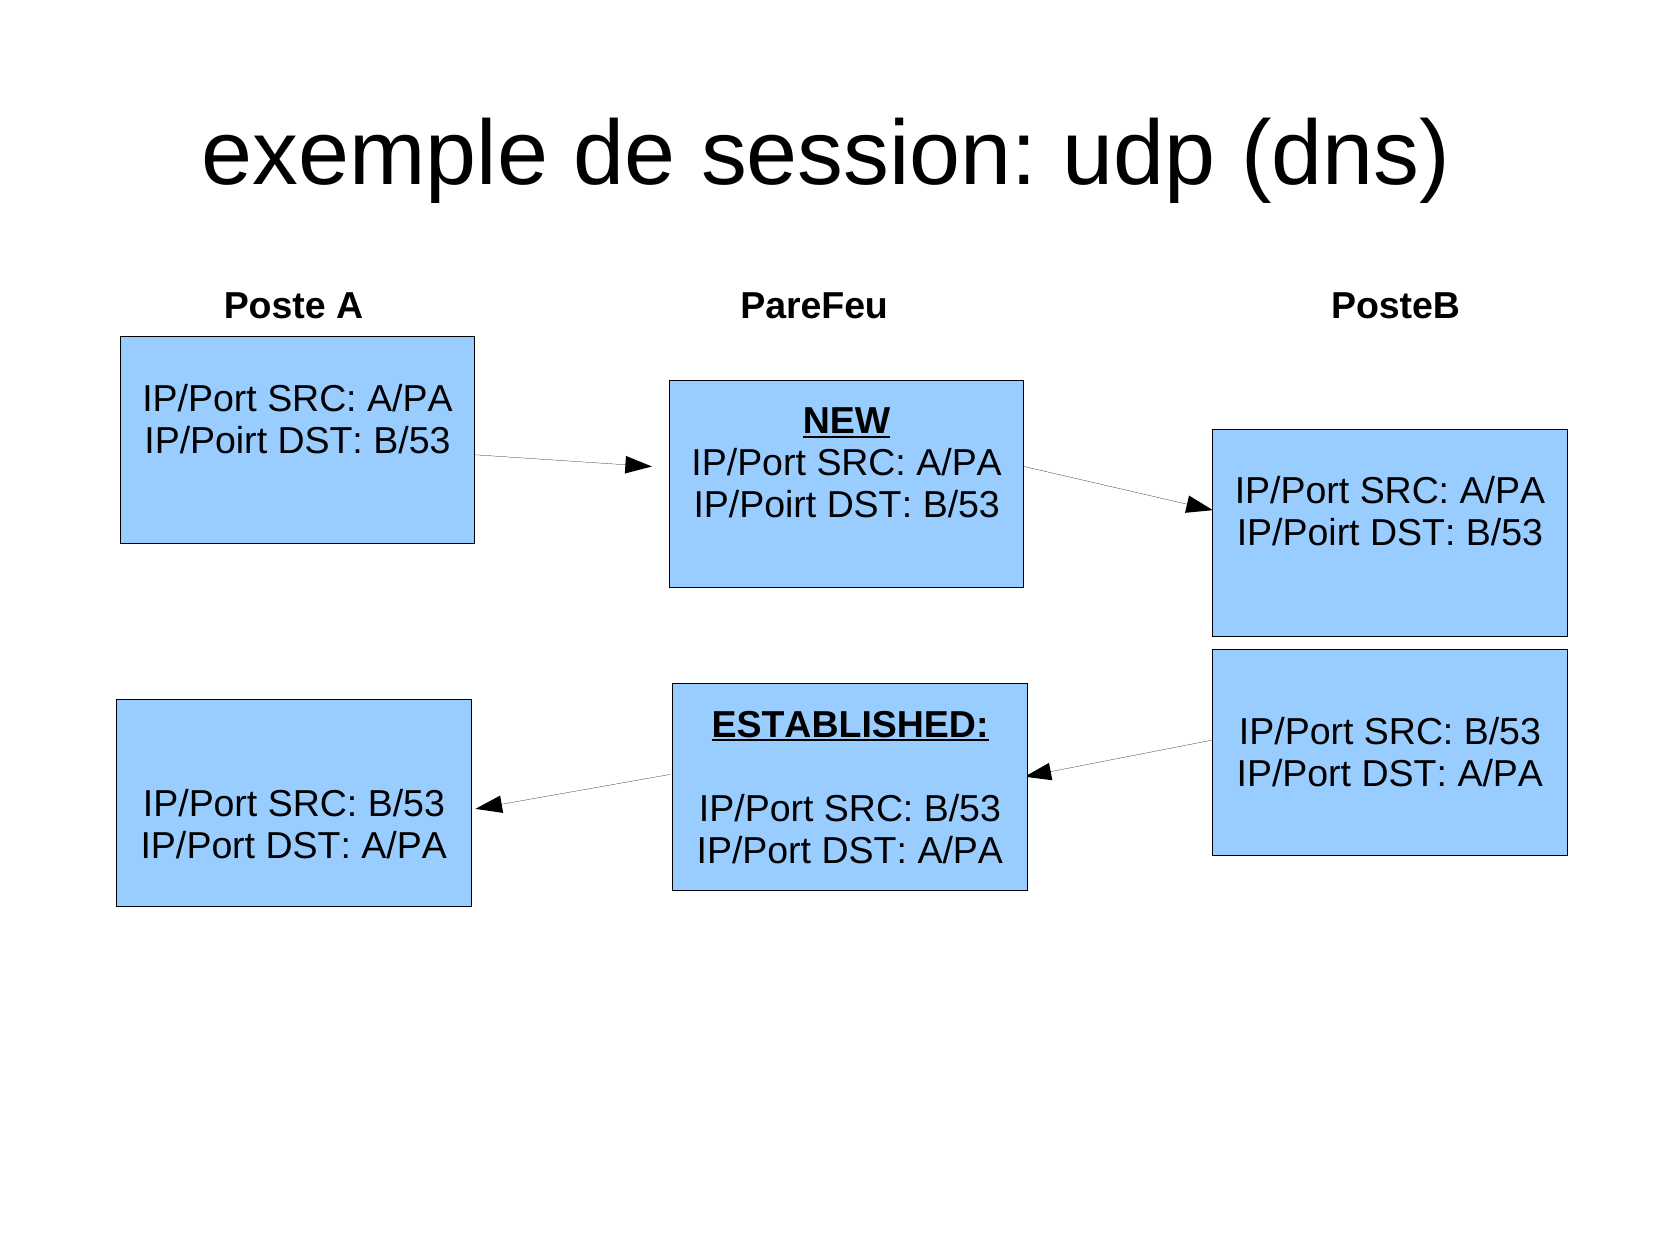

# exemple de session: udp (dns)
Poste A						PareFeu						PosteB
IP/Port SRC: A/PA
IP/Poirt DST: B/53
NEW
IP/Port SRC: A/PA
IP/Poirt DST: B/53
IP/Port SRC: A/PA
IP/Poirt DST: B/53
IP/Port SRC: B/53
IP/Port DST: A/PA
ESTABLISHED:
IP/Port SRC: B/53
IP/Port DST: A/PA
IP/Port SRC: B/53
IP/Port DST: A/PA